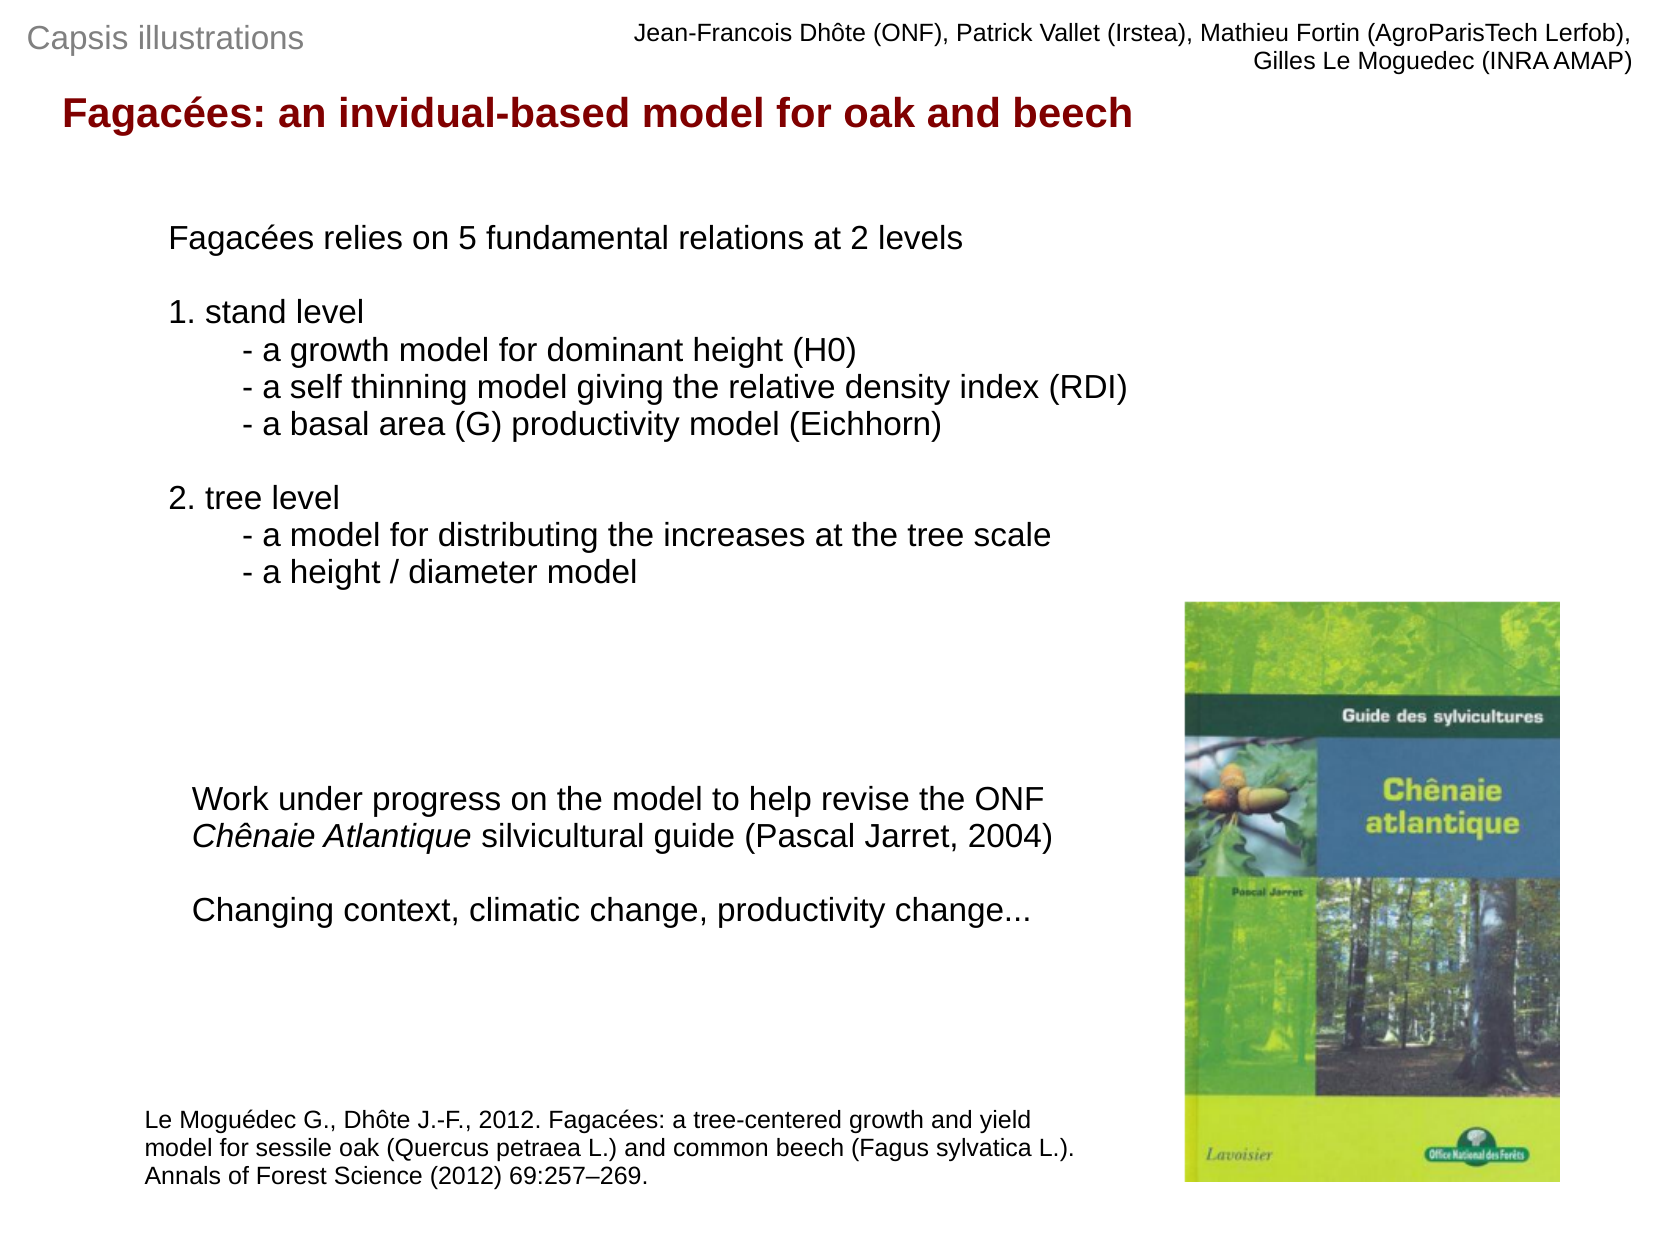

Jean-Francois Dhôte (ONF), Patrick Vallet (Irstea), Mathieu Fortin (AgroParisTech Lerfob), Gilles Le Moguedec (INRA AMAP)
Capsis illustrations
Fagacées: an invidual-based model for oak and beech
Fagacées relies on 5 fundamental relations at 2 levels
1. stand level
	- a growth model for dominant height (H0)
	- a self thinning model giving the relative density index (RDI)
	- a basal area (G) productivity model (Eichhorn)
2. tree level
	- a model for distributing the increases at the tree scale
	- a height / diameter model
Work under progress on the model to help revise the ONF Chênaie Atlantique silvicultural guide (Pascal Jarret, 2004)
Changing context, climatic change, productivity change...
Le Moguédec G., Dhôte J.-F., 2012. Fagacées: a tree-centered growth and yield model for sessile oak (Quercus petraea L.) and common beech (Fagus sylvatica L.). Annals of Forest Science (2012) 69:257–269.